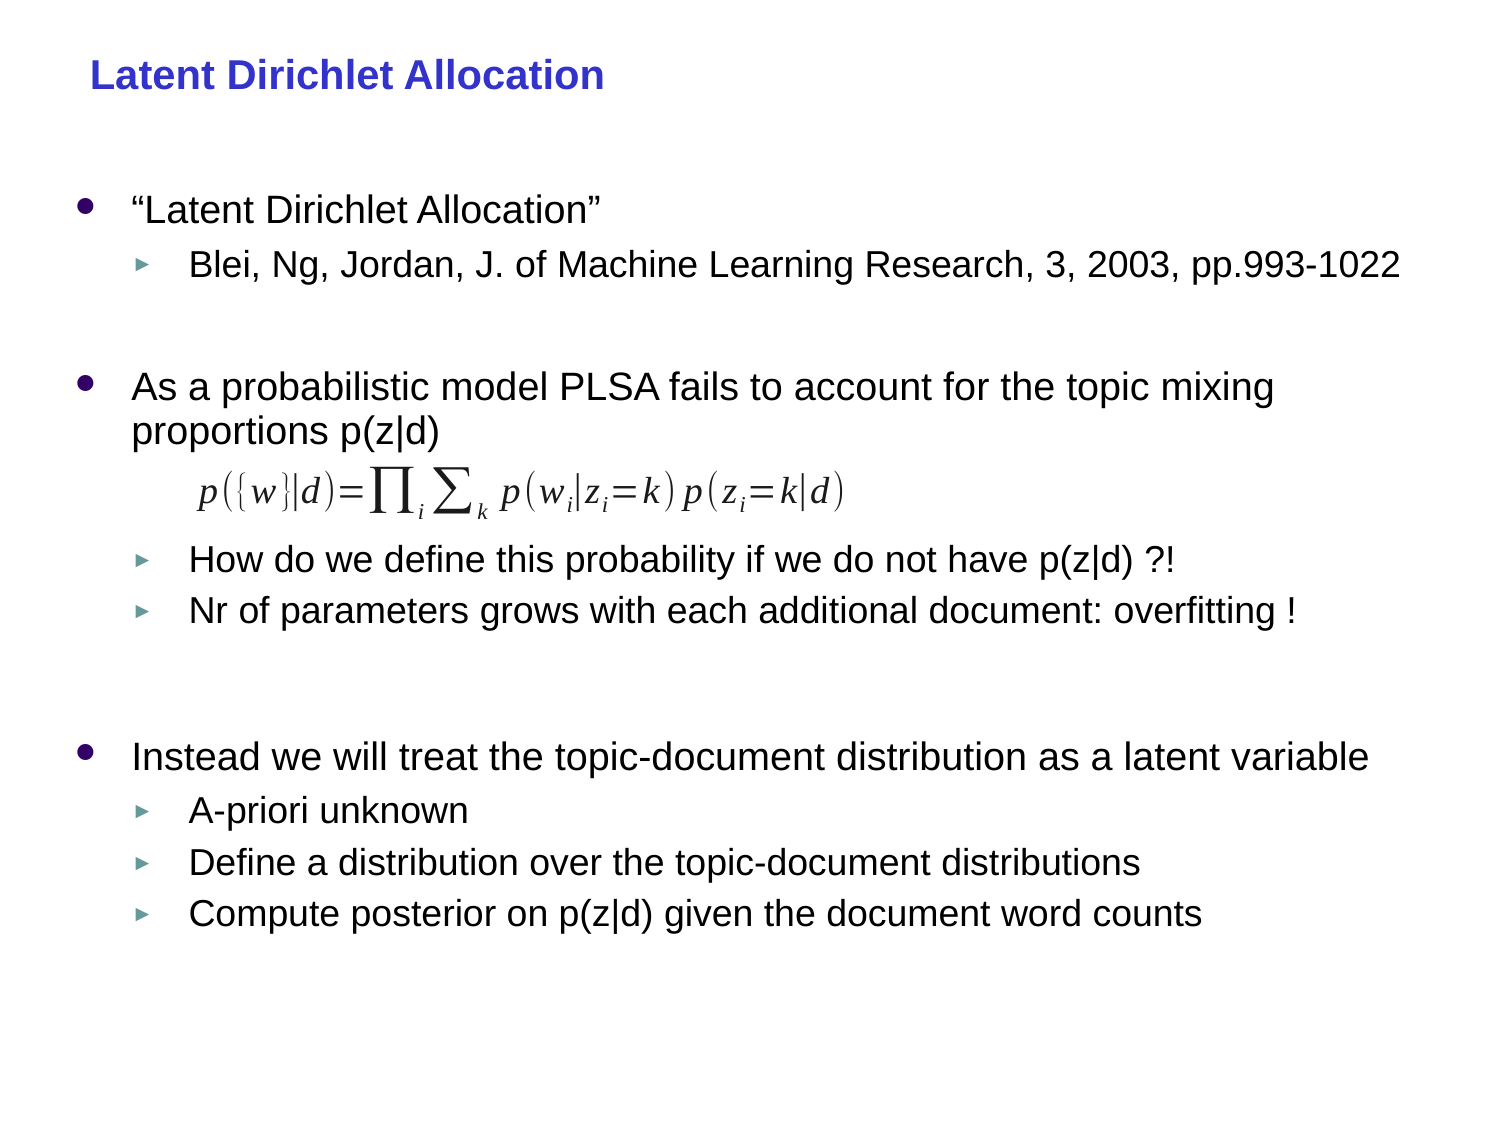

# Latent Dirichlet Allocation
“Latent Dirichlet Allocation”
Blei, Ng, Jordan, J. of Machine Learning Research, 3, 2003, pp.993-1022
As a probabilistic model PLSA fails to account for the topic mixing proportions p(z|d)
How do we define this probability if we do not have p(z|d) ?!
Nr of parameters grows with each additional document: overfitting !
Instead we will treat the topic-document distribution as a latent variable
A-priori unknown
Define a distribution over the topic-document distributions
Compute posterior on p(z|d) given the document word counts